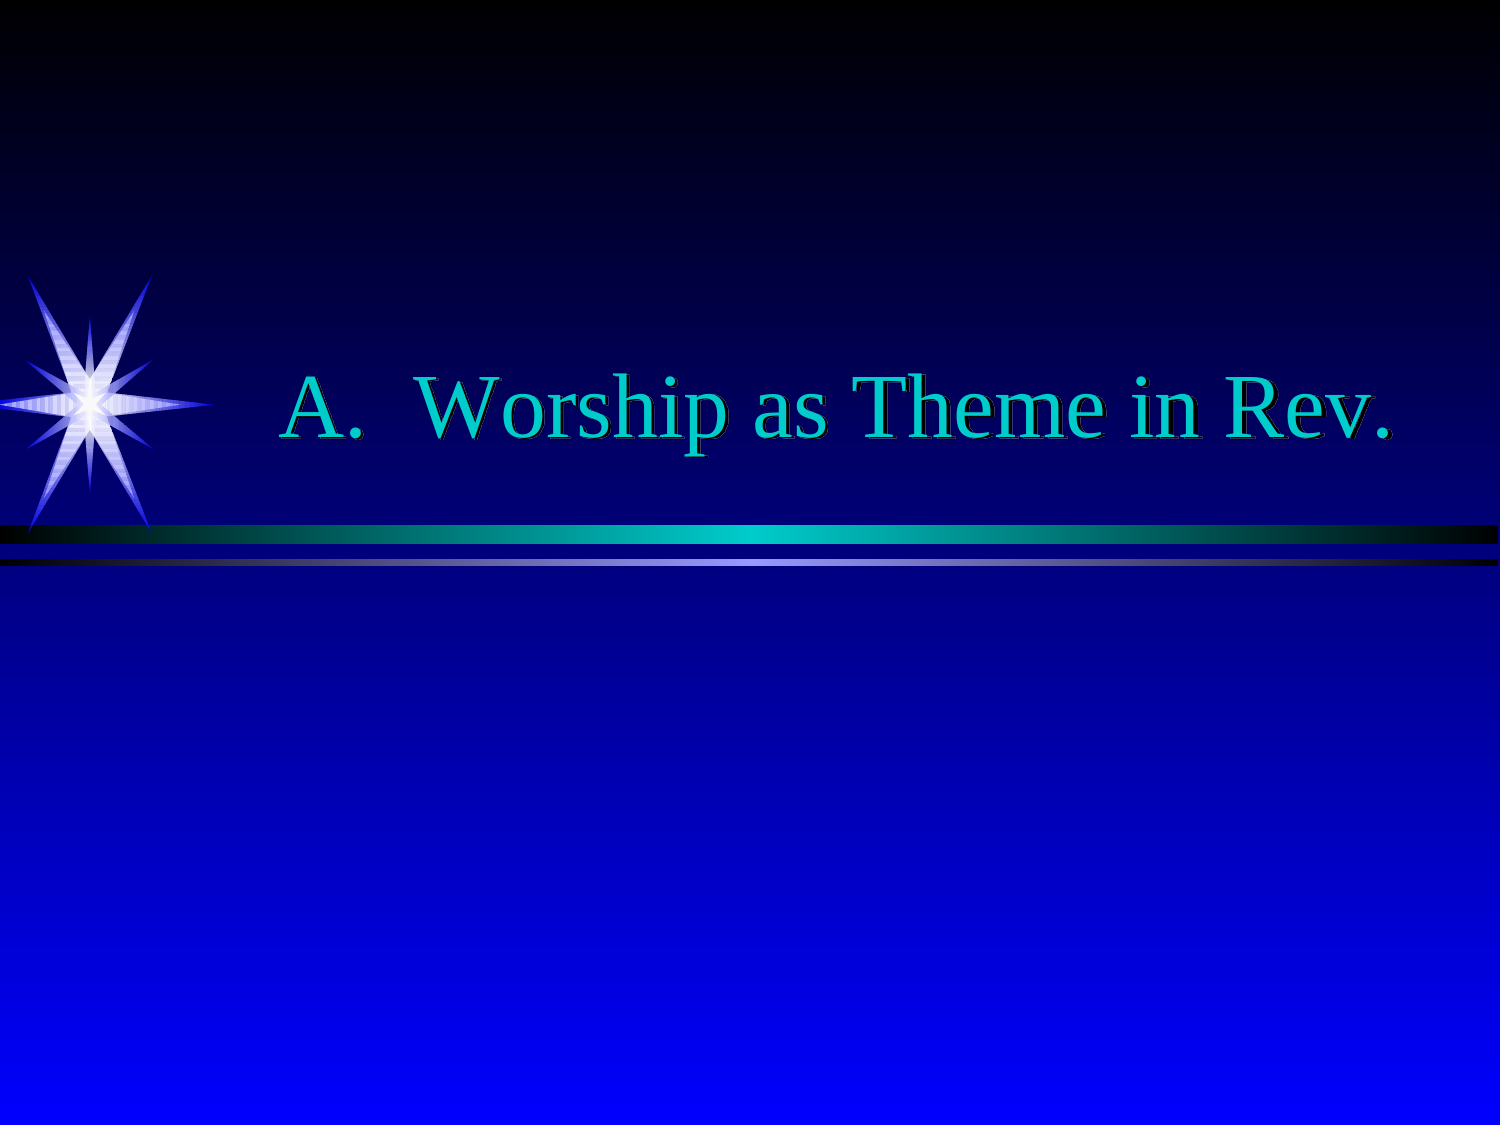

# A. Worship as Theme in Rev.